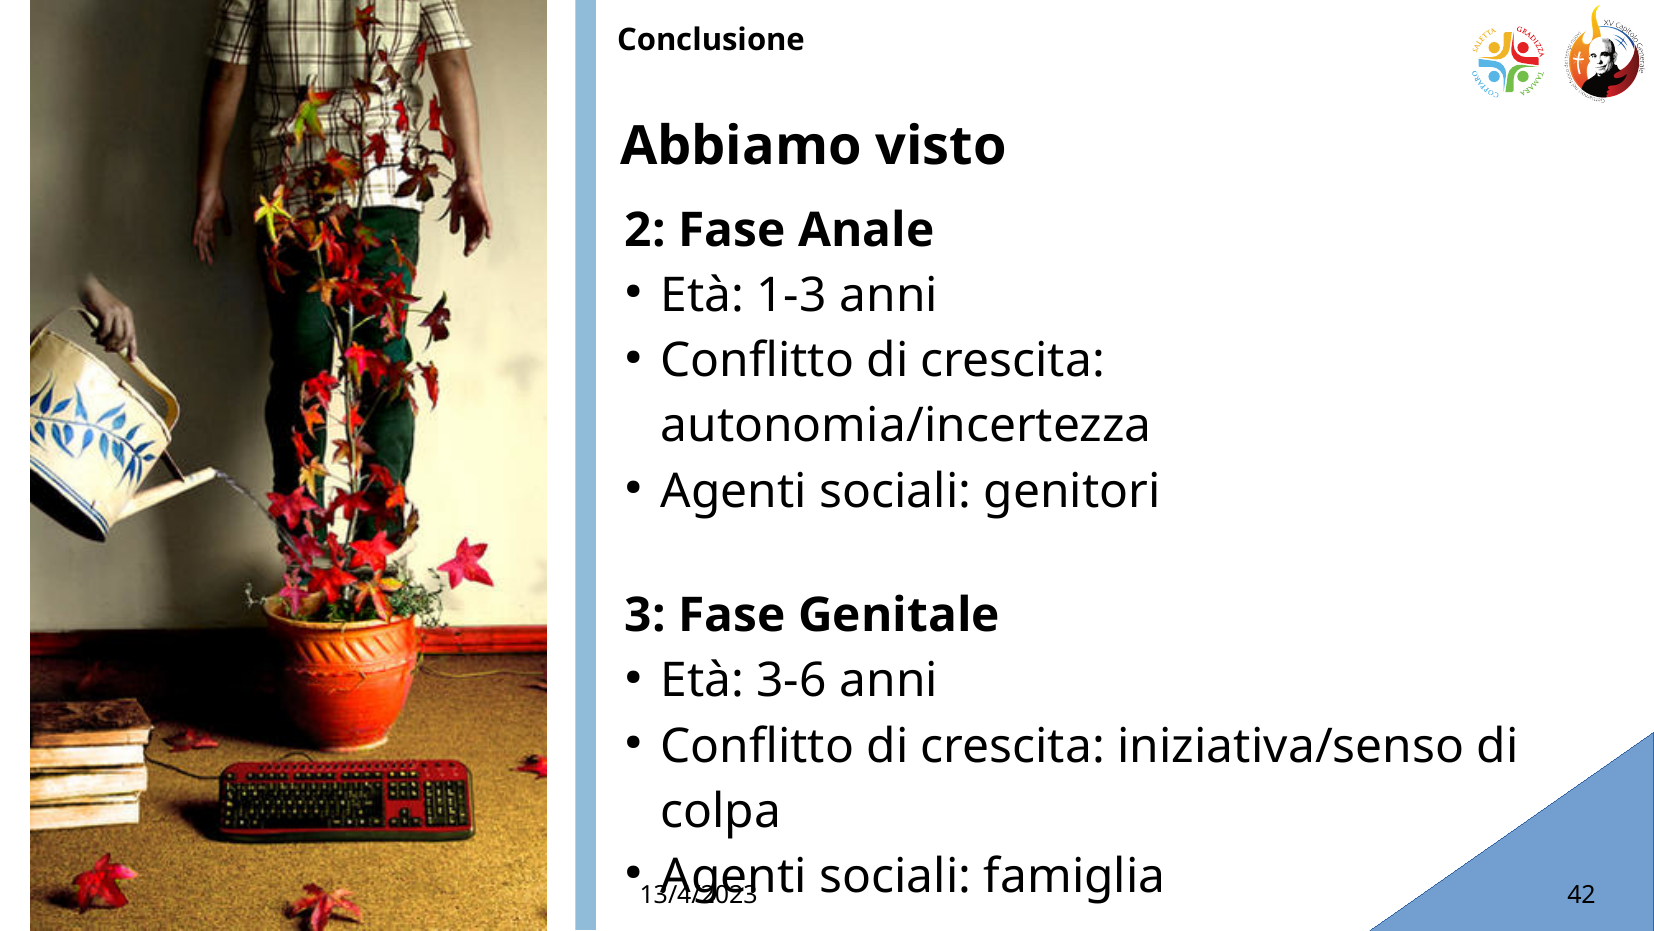

Conclusione
Abbiamo visto
# 2: Fase Anale
Età: 1-3 anni
Conflitto di crescita: autonomia/incertezza
Agenti sociali: genitori
3: Fase Genitale
Età: 3-6 anni
Conflitto di crescita: iniziativa/senso di colpa
Agenti sociali: famiglia